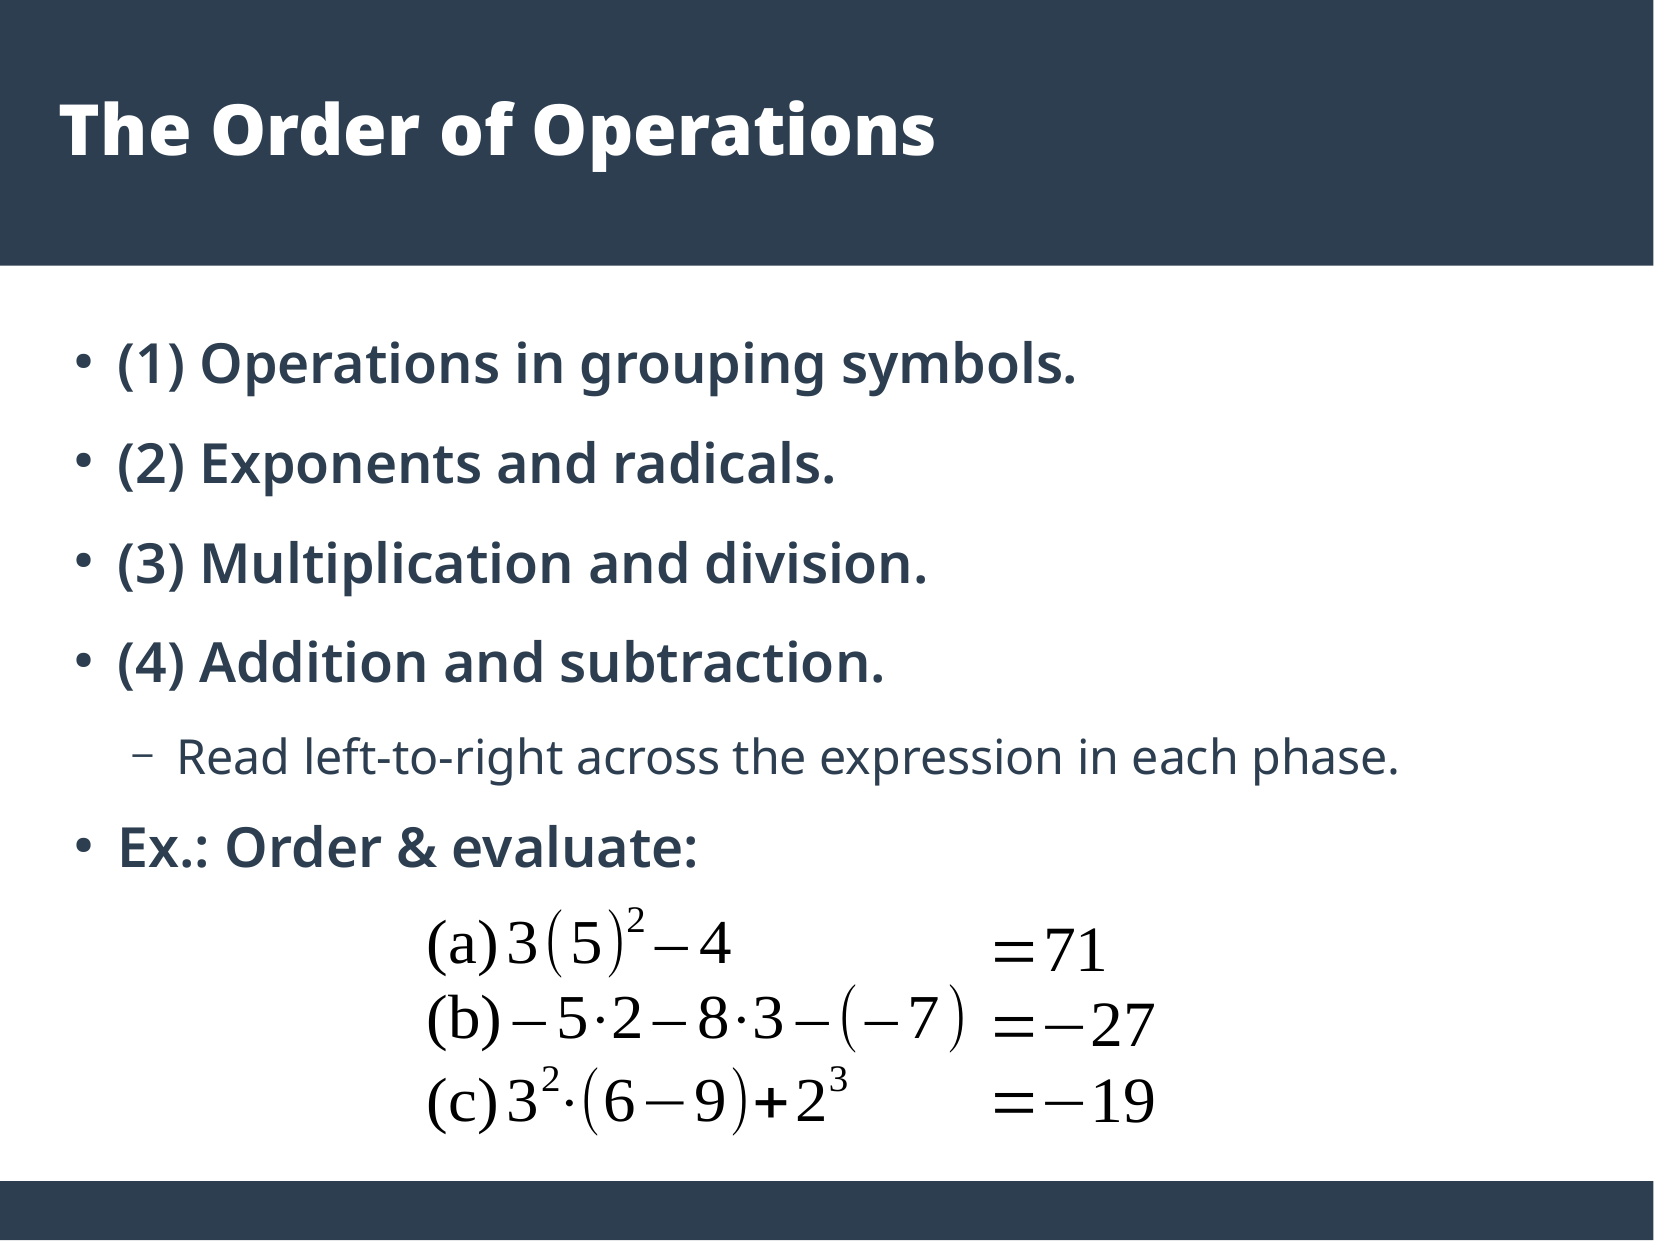

# The Order of Operations
(1) Operations in grouping symbols.
(2) Exponents and radicals.
(3) Multiplication and division.
(4) Addition and subtraction.
Read left-to-right across the expression in each phase.
Ex.: Order & evaluate: